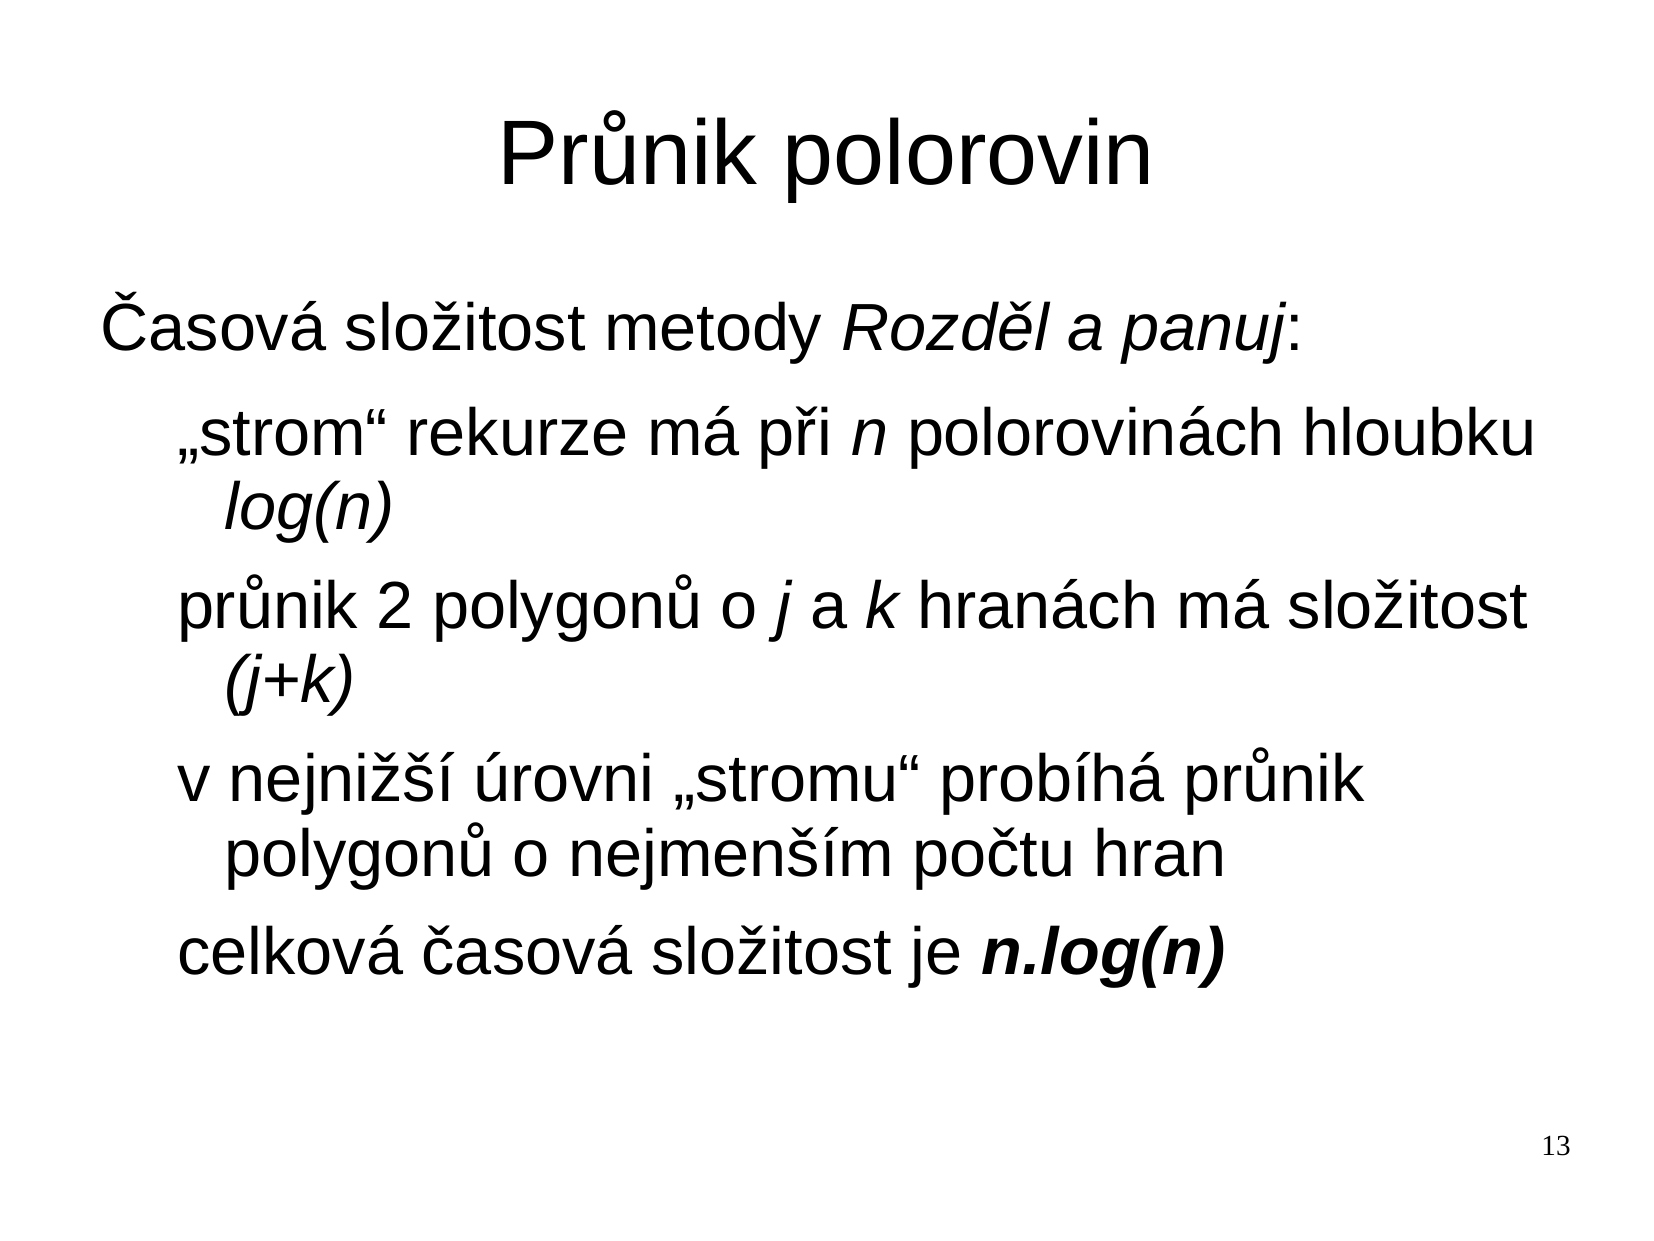

# Průnik polorovin
Časová složitost metody Rozděl a panuj:
„strom“ rekurze má při n polorovinách hloubku log(n)
průnik 2 polygonů o j a k hranách má složitost (j+k)
v nejnižší úrovni „stromu“ probíhá průnik polygonů o nejmenším počtu hran
celková časová složitost je n.log(n)
13